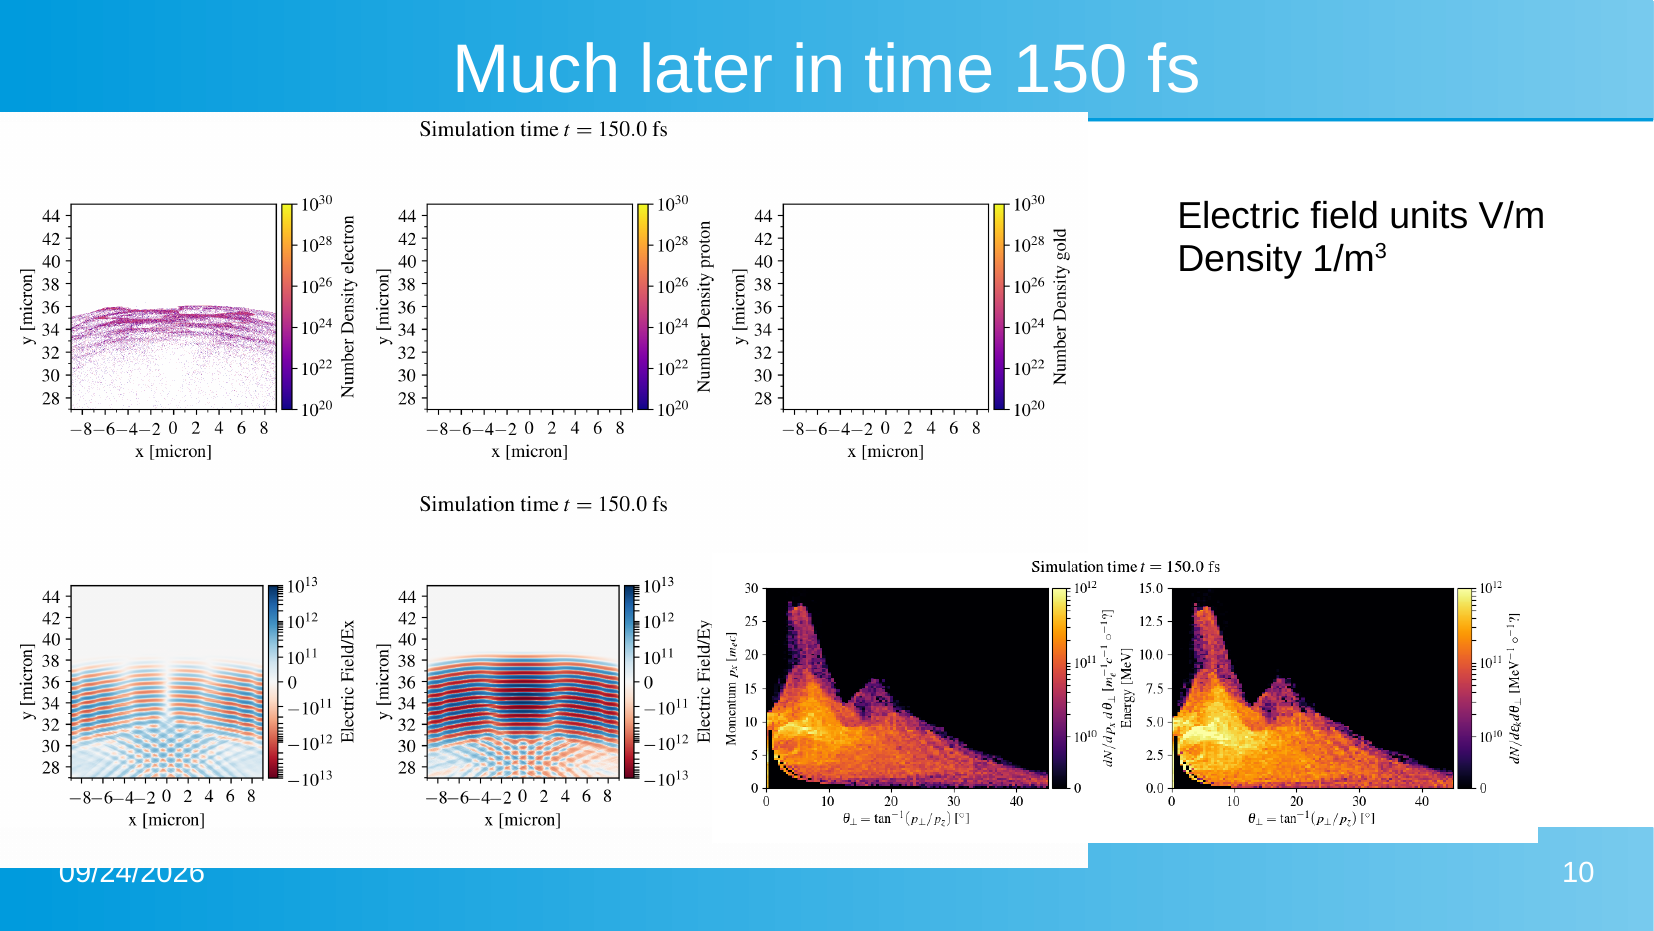

# Much later in time 150 fs
Electric field units V/m
Density 1/m3
10